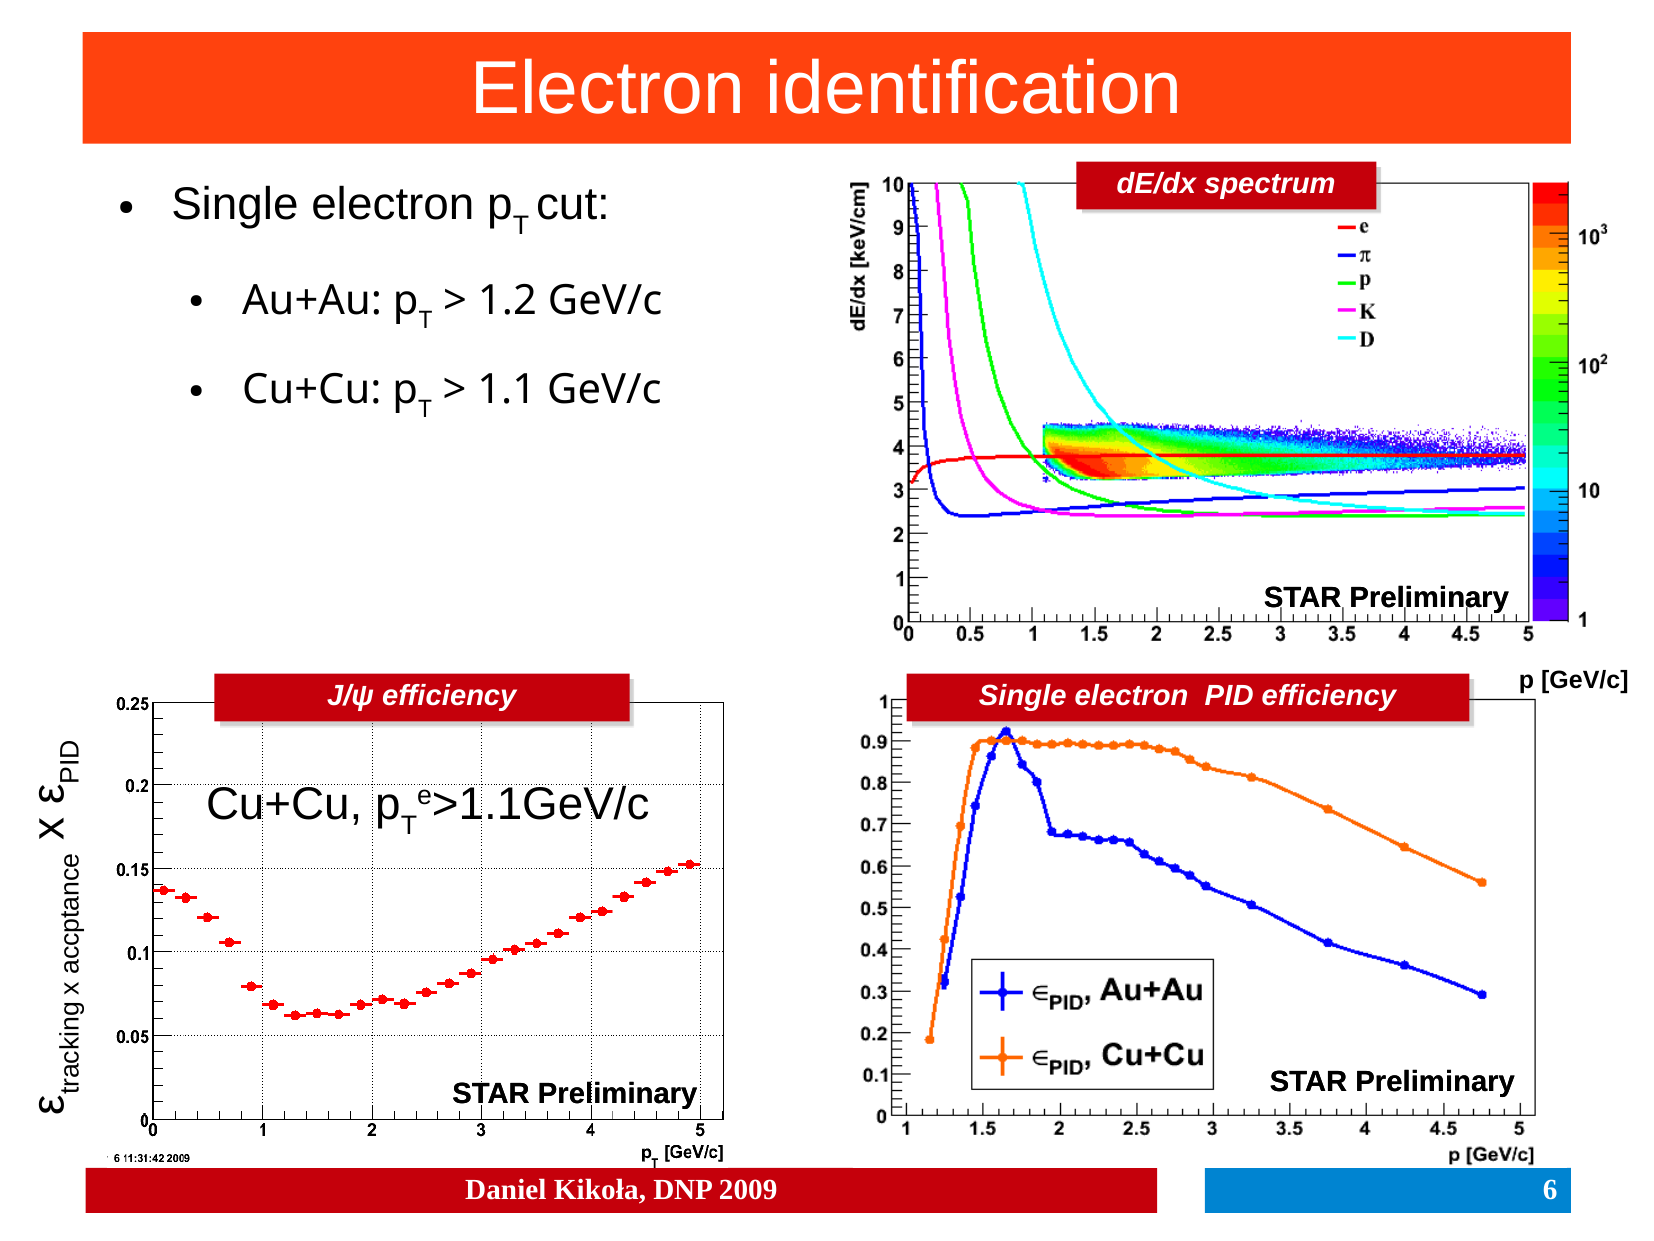

Electron identification
dE/dx spectrum
# Single electron pT cut:
Au+Au: pT > 1.2 GeV/c
Cu+Cu: pT > 1.1 GeV/c
STAR Preliminary
STAR Preliminary
p [GeV/c]
J/ψ efficiency
Single electron PID efficiency
Cu+Cu, pTe>1.1GeV/c
εtracking x accptance x εPID
STAR Preliminary
STAR Preliminary
STAR Preliminary
STAR Preliminary
Daniel Kikoła, DNP 2009
6